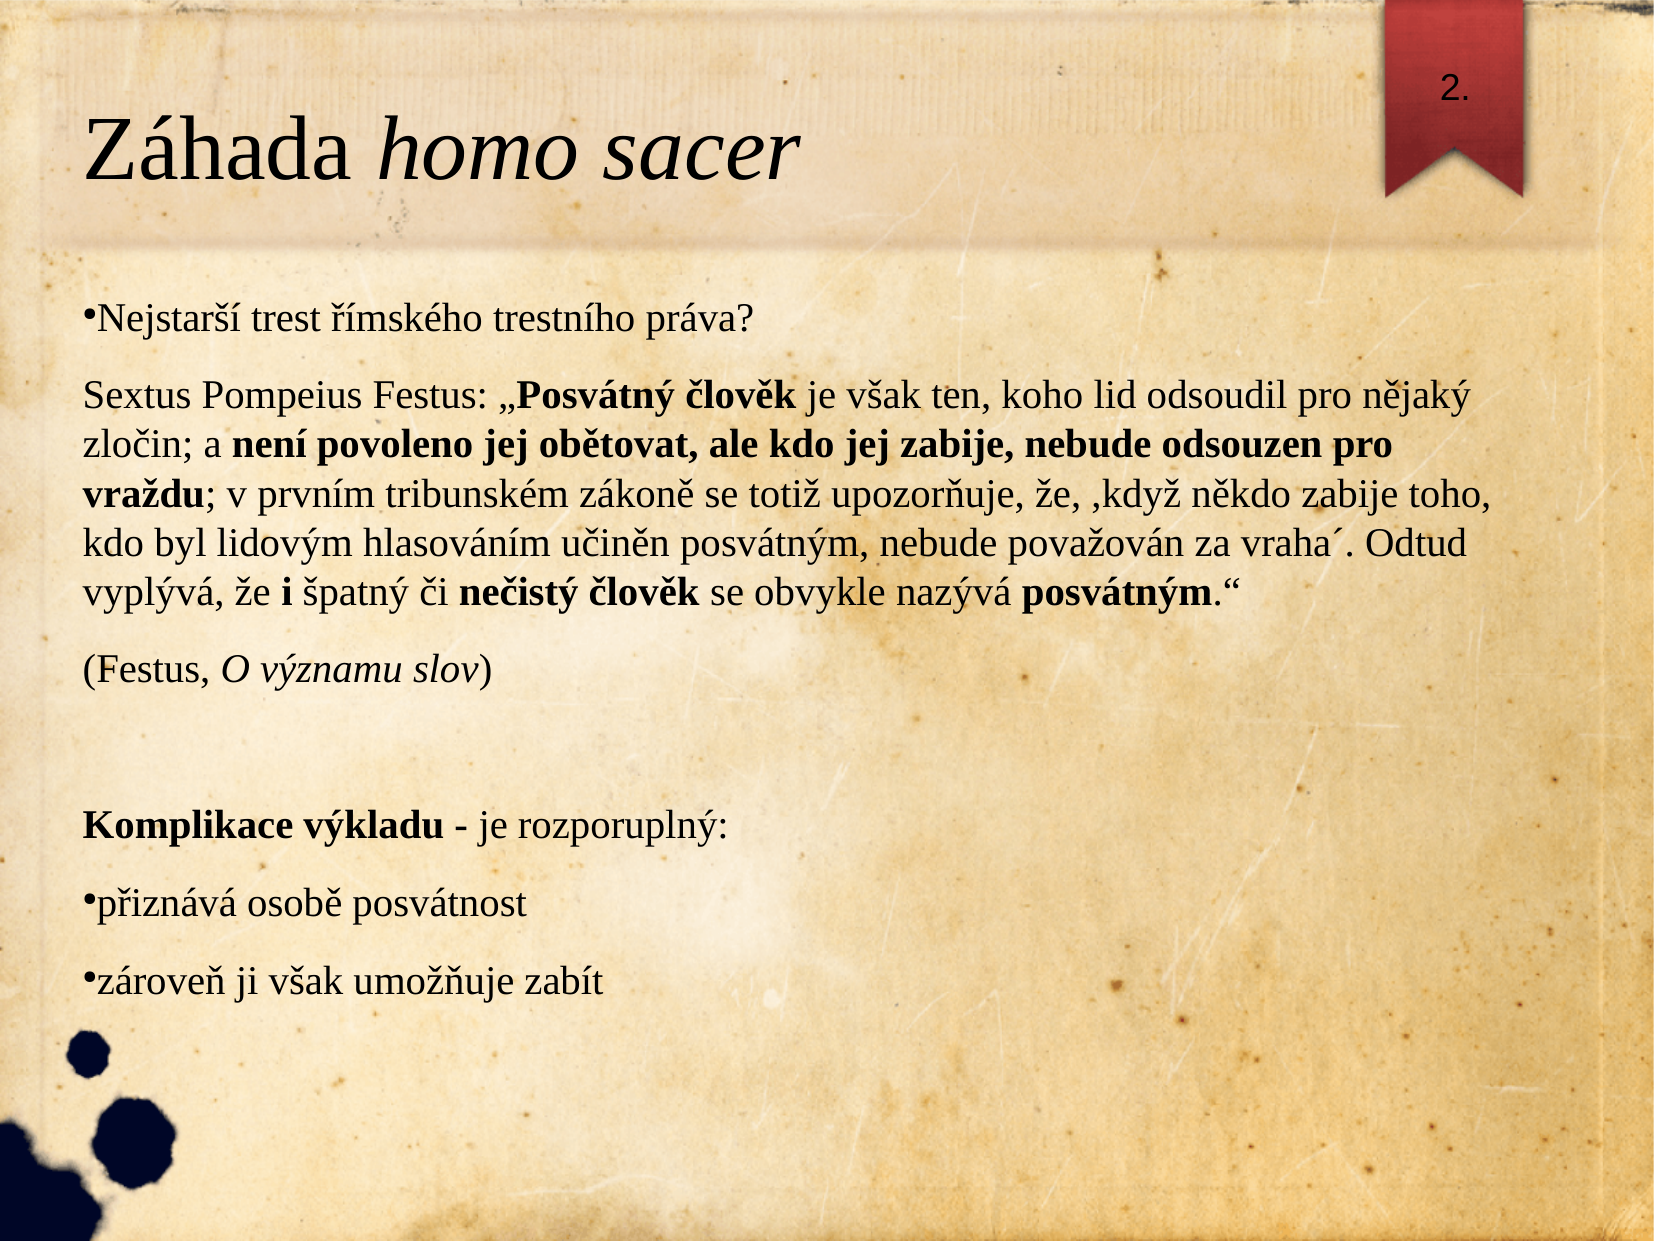

# Záhada homo sacer
2.
Nejstarší trest římského trestního práva?
Sextus Pompeius Festus: „Posvátný člověk je však ten, koho lid odsoudil pro nějaký zločin; a není povoleno jej obětovat, ale kdo jej zabije, nebude odsouzen pro vraždu; v prvním tribunském zákoně se totiž upozorňuje, že, ,když někdo zabije toho, kdo byl lidovým hlasováním učiněn posvátným, nebude považován za vraha´. Odtud vyplývá, že i špatný či nečistý člověk se obvykle nazývá posvátným.“
(Festus, O významu slov)
Komplikace výkladu - je rozporuplný:
přiznává osobě posvátnost
zároveň ji však umožňuje zabít